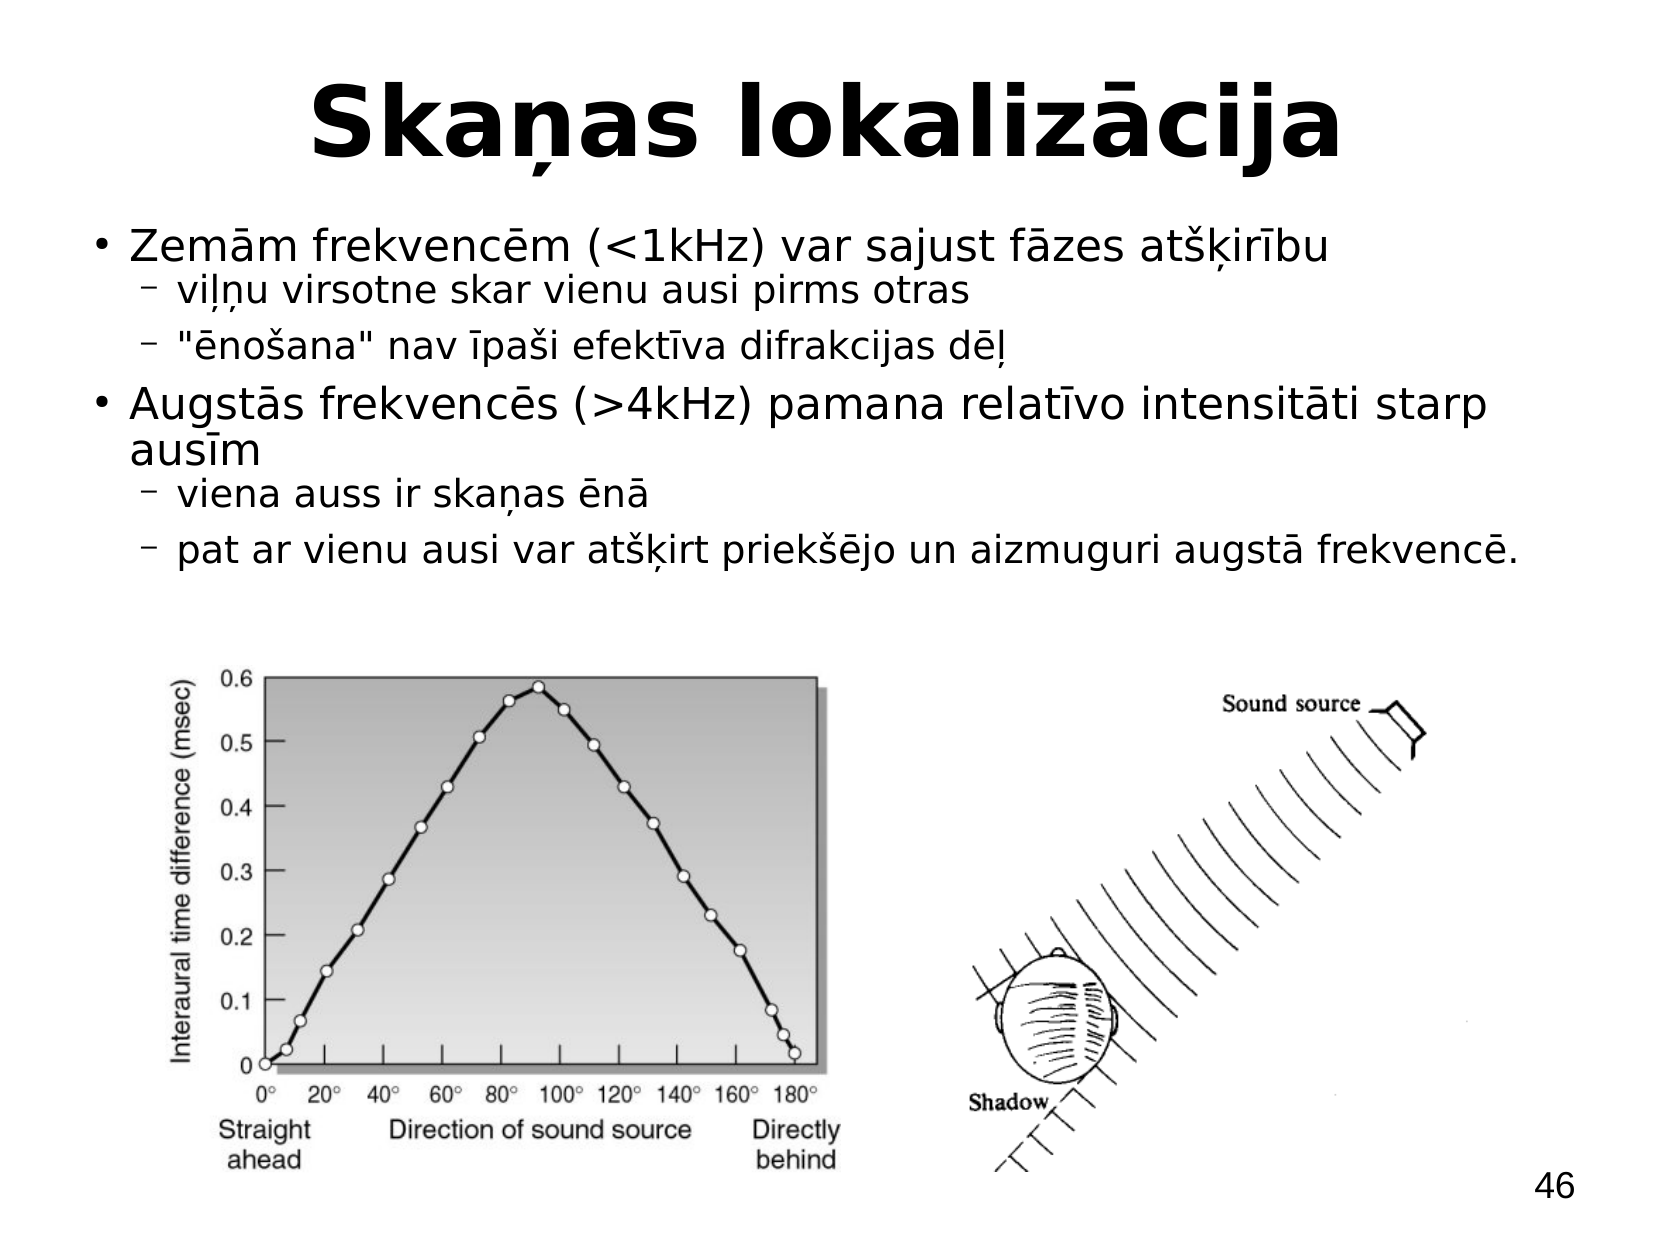

# Skaņas lokalizācija
Zemām frekvencēm (<1kHz) var sajust fāzes atšķirību
viļņu virsotne skar vienu ausi pirms otras
"ēnošana" nav īpaši efektīva difrakcijas dēļ
Augstās frekvencēs (>4kHz) pamana relatīvo intensitāti starp ausīm
viena auss ir skaņas ēnā
pat ar vienu ausi var atšķirt priekšējo un aizmuguri augstā frekvencē.